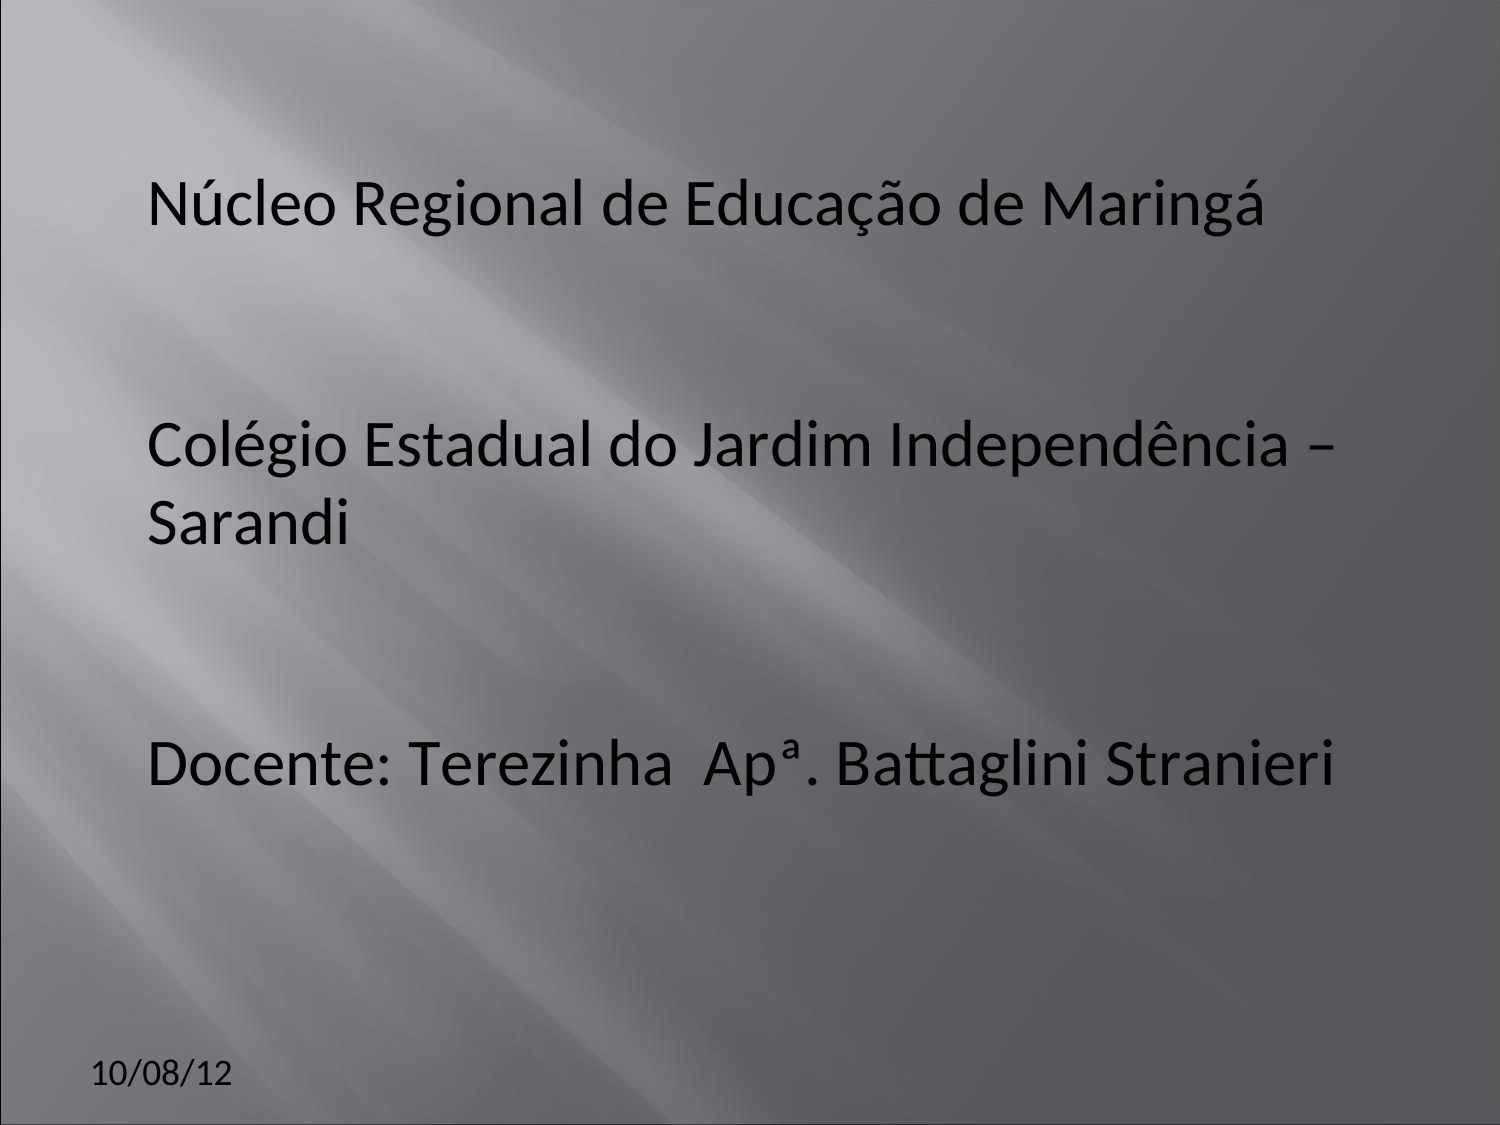

Núcleo Regional de Educação de Maringá
Colégio Estadual do Jardim Independência – Sarandi
Docente: Terezinha Apª. Battaglini Stranieri
10/08/12